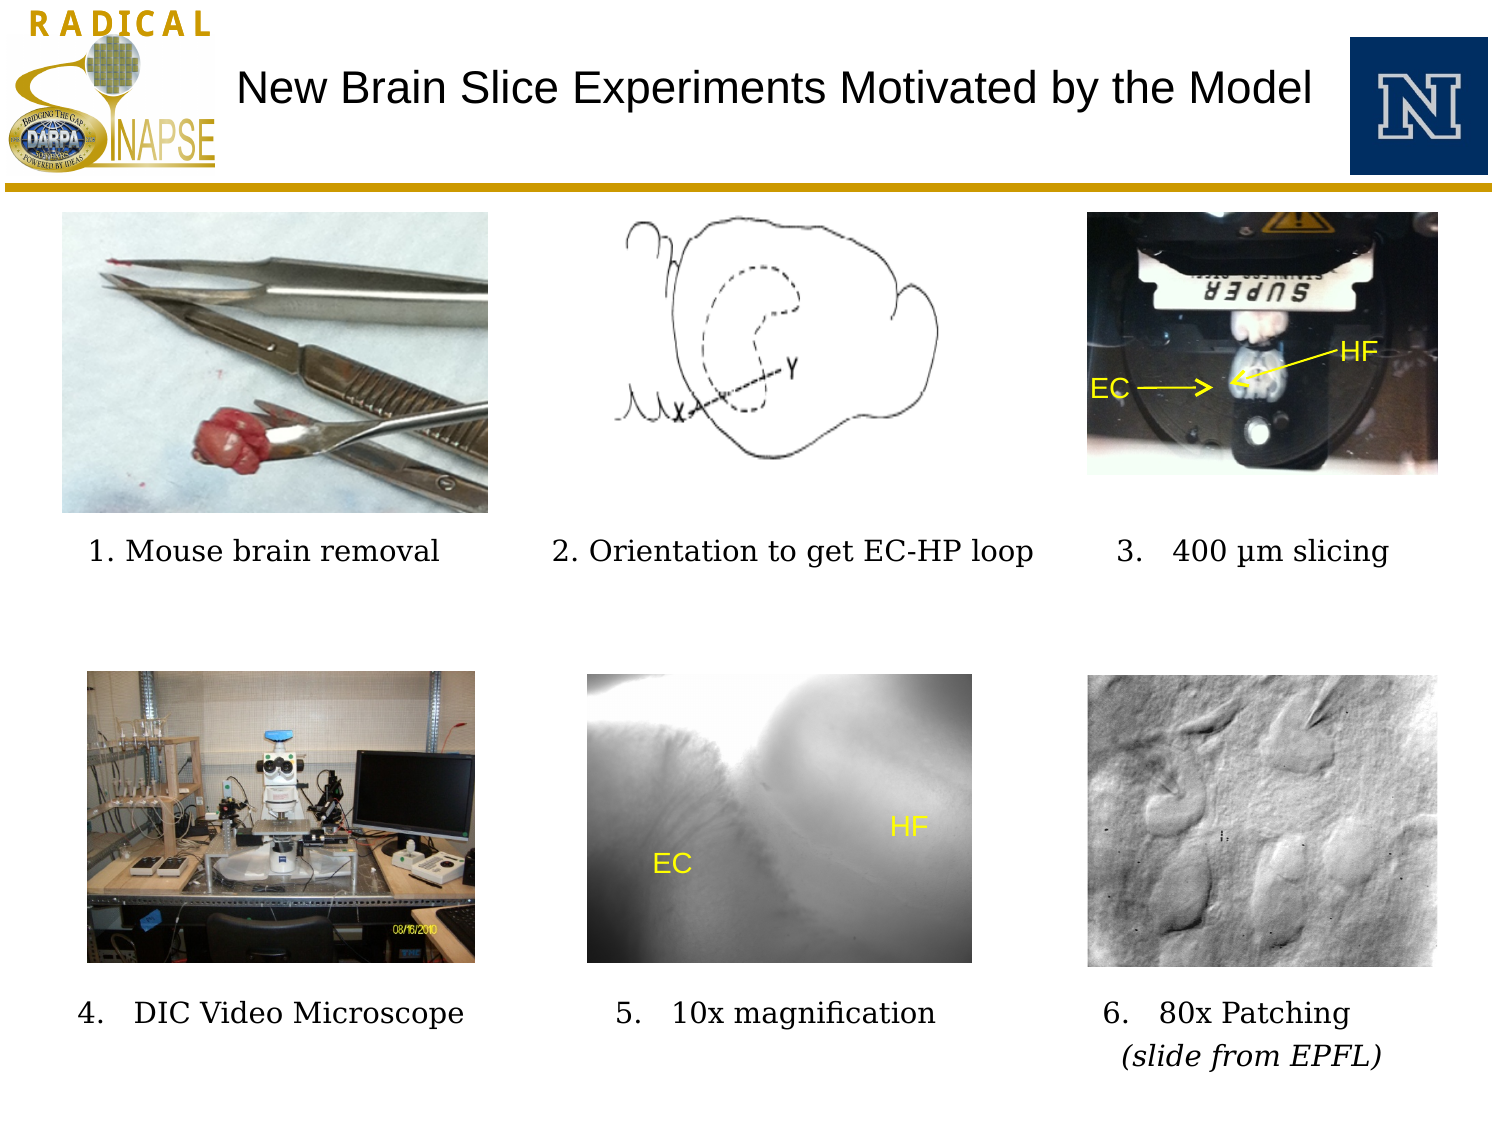

New Brain Slice Experiments Motivated by the Model
HF
EC
Mouse brain removal
Orientation to get EC-HP loop
400 µm slicing
HF
EC
DIC Video Microscope
10x magnification
80x Patching
(slide from EPFL)